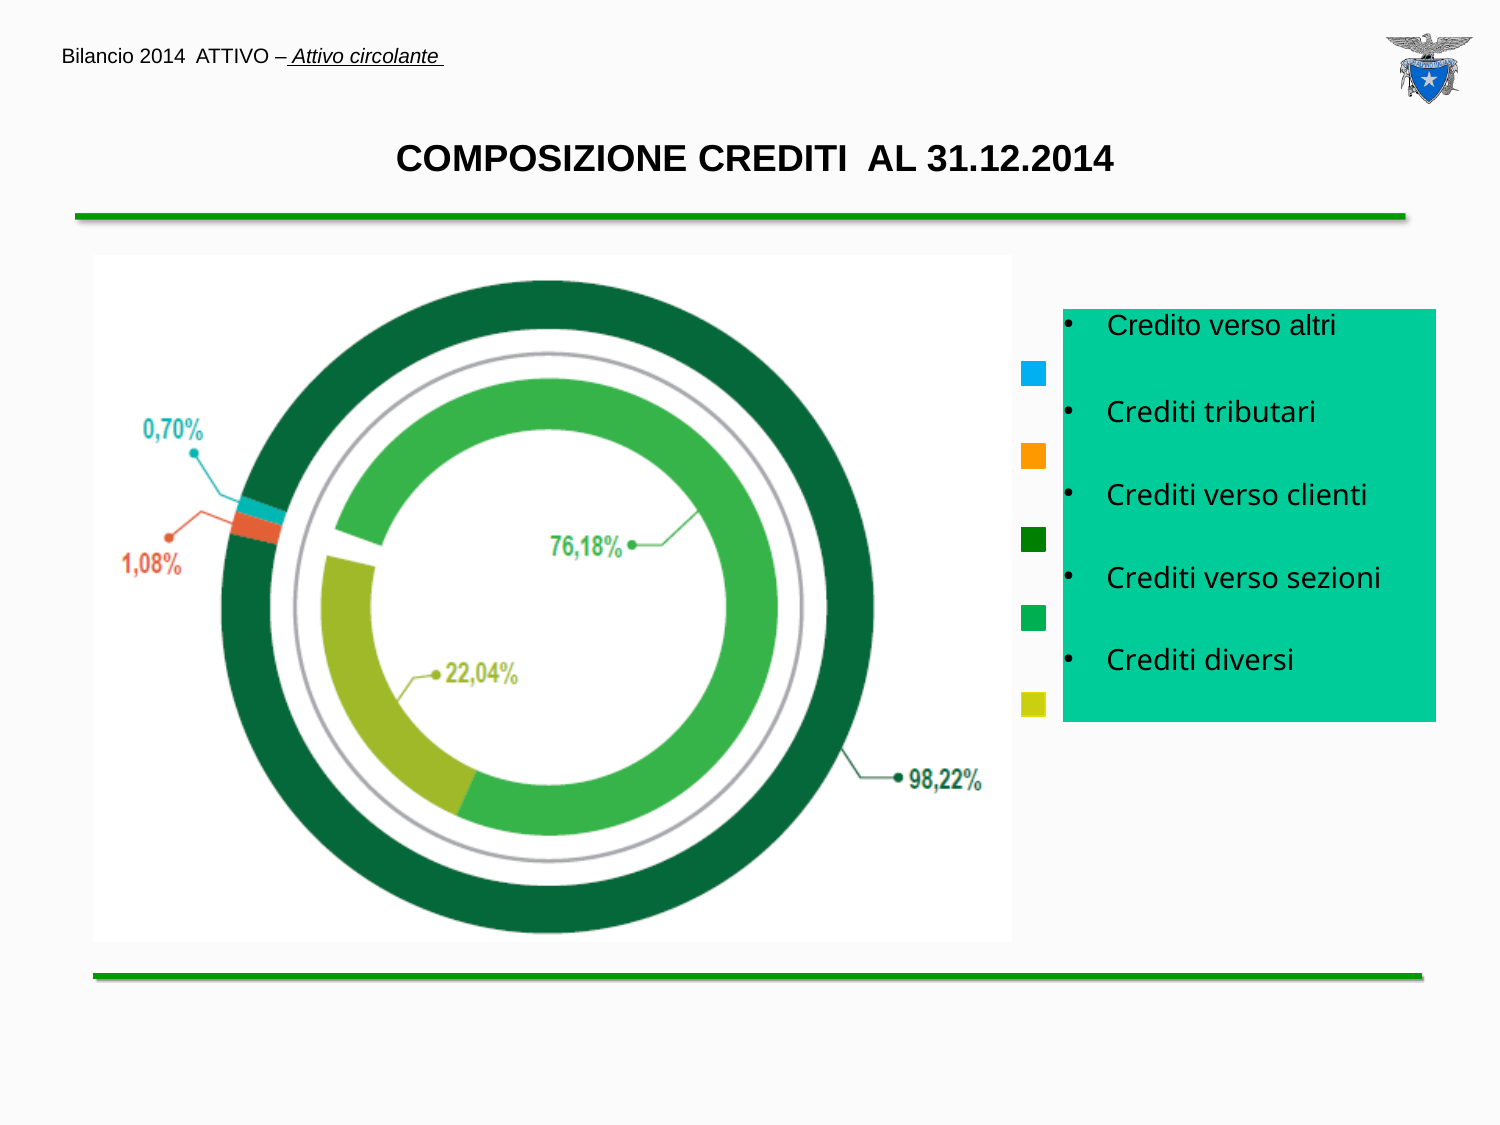

Bilancio 2014 ATTIVO – Attivo circolante
 COMPOSIZIONE CREDITI AL 31.12.2014
| Credito verso altri |
| --- |
| Crediti tributari |
| Crediti verso clienti |
| Crediti verso sezioni |
| Crediti diversi |